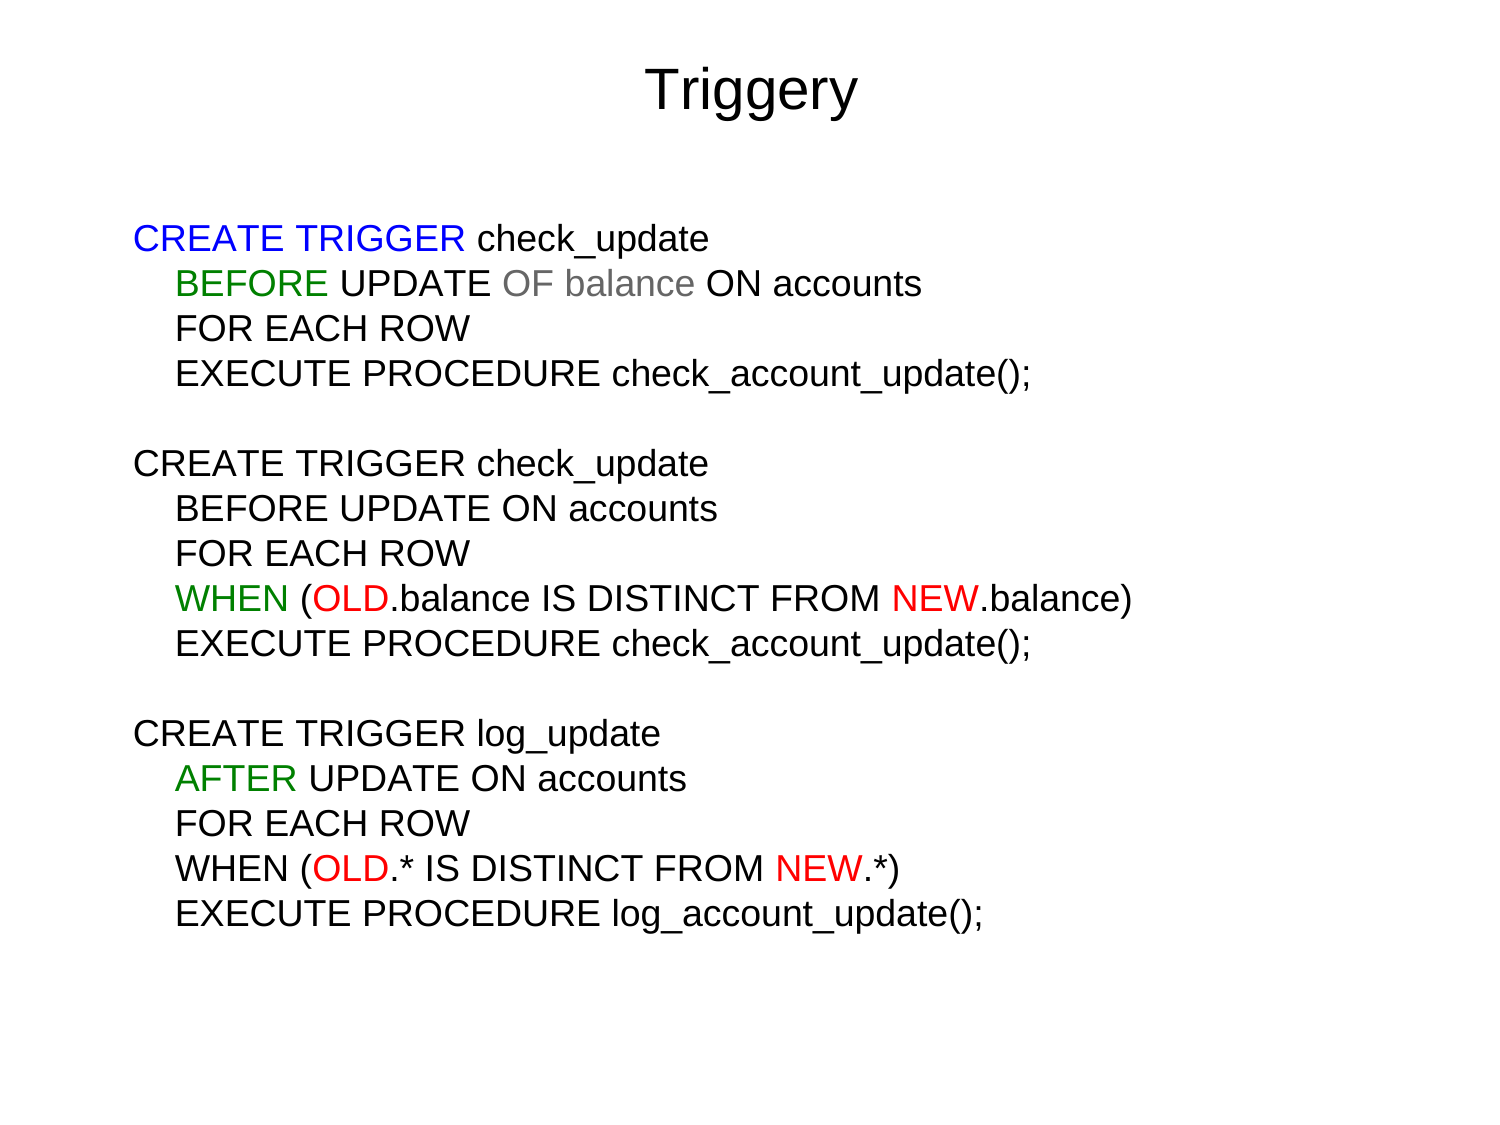

# Triggery
CREATE TRIGGER check_update
 BEFORE UPDATE OF balance ON accounts
 FOR EACH ROW
 EXECUTE PROCEDURE check_account_update();
CREATE TRIGGER check_update
 BEFORE UPDATE ON accounts
 FOR EACH ROW
 WHEN (OLD.balance IS DISTINCT FROM NEW.balance)
 EXECUTE PROCEDURE check_account_update();
CREATE TRIGGER log_update
 AFTER UPDATE ON accounts
 FOR EACH ROW
 WHEN (OLD.* IS DISTINCT FROM NEW.*)
 EXECUTE PROCEDURE log_account_update();